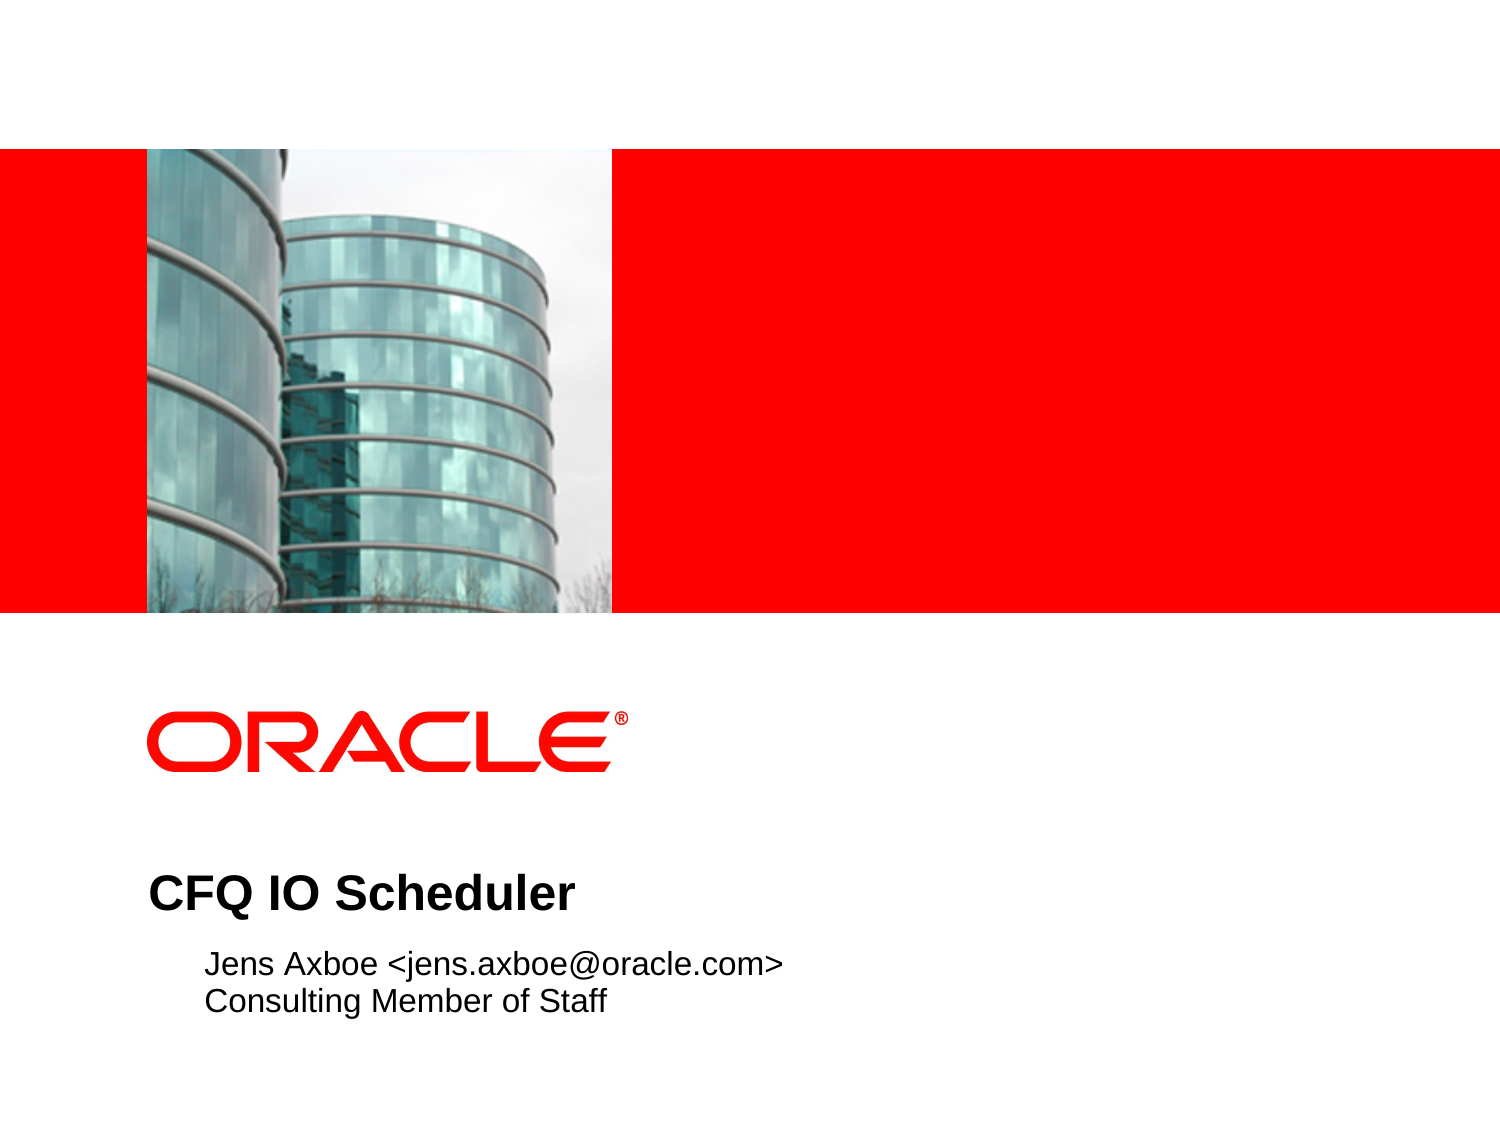

# CFQ IO Scheduler
Jens Axboe <jens.axboe@oracle.com>
Consulting Member of Staff